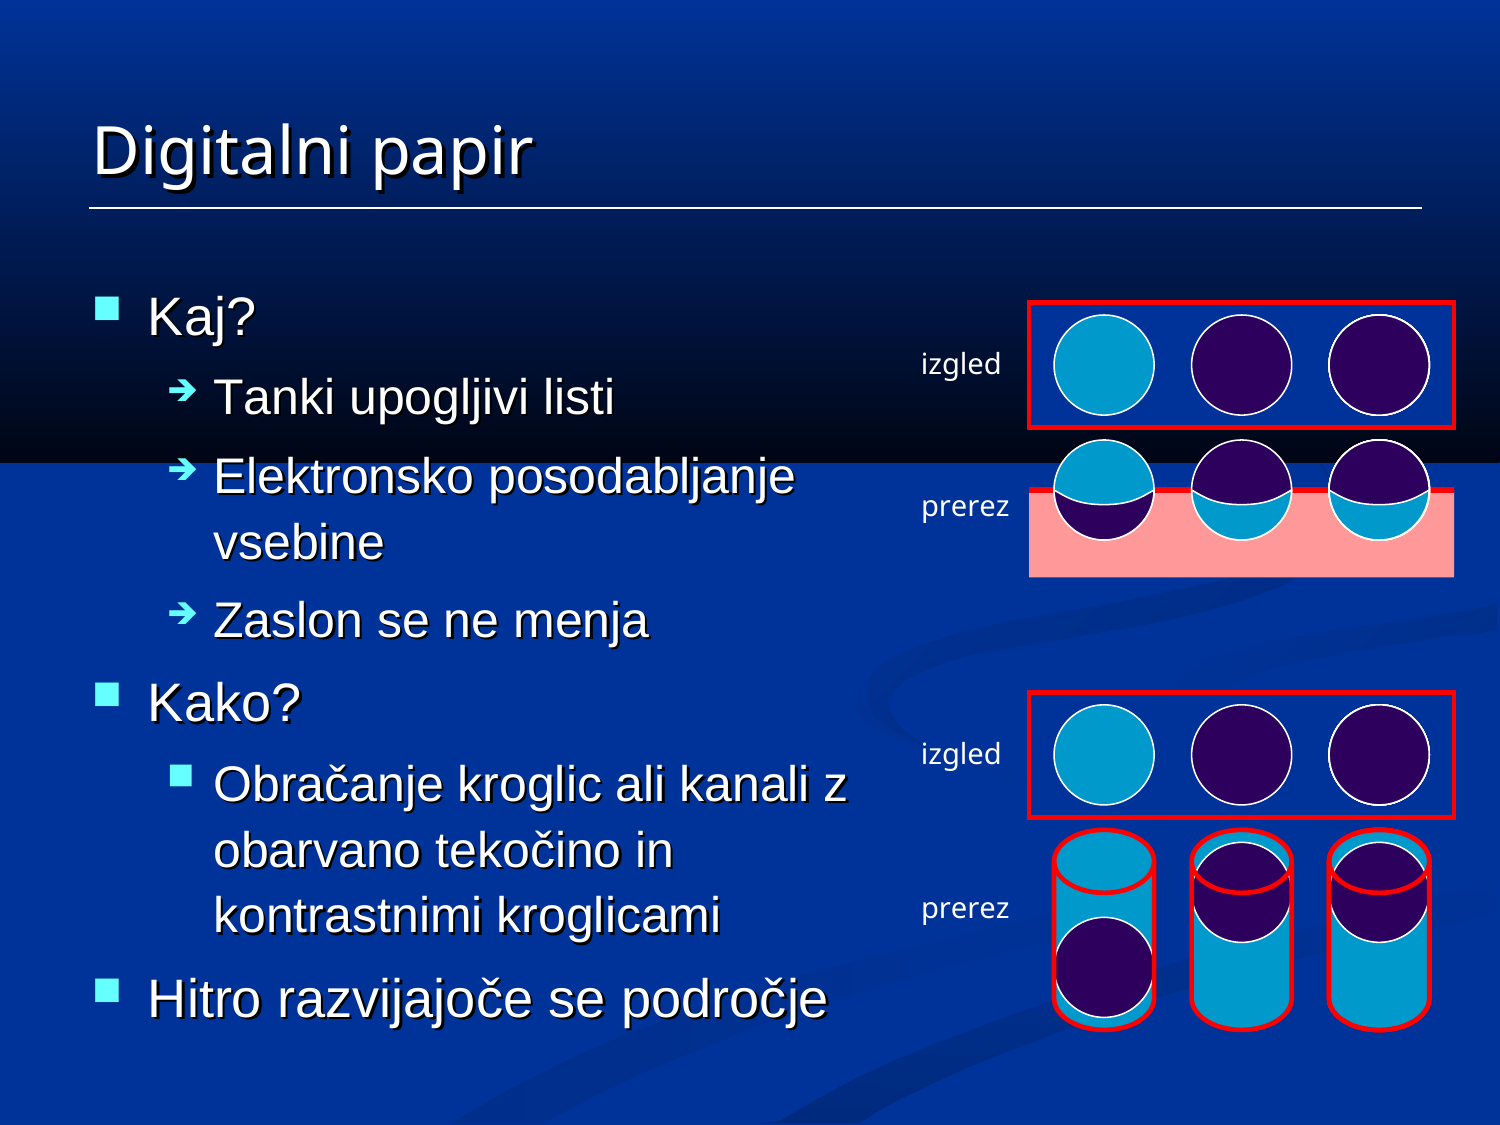

Digitalni papir
# Kaj?
Tanki upogljivi listi
Elektronsko posodabljanje vsebine
Zaslon se ne menja
Kako?
Obračanje kroglic ali kanali z obarvano tekočino in kontrastnimi kroglicami
Hitro razvijajoče se področje
izgled
prerez
izgled
prerez